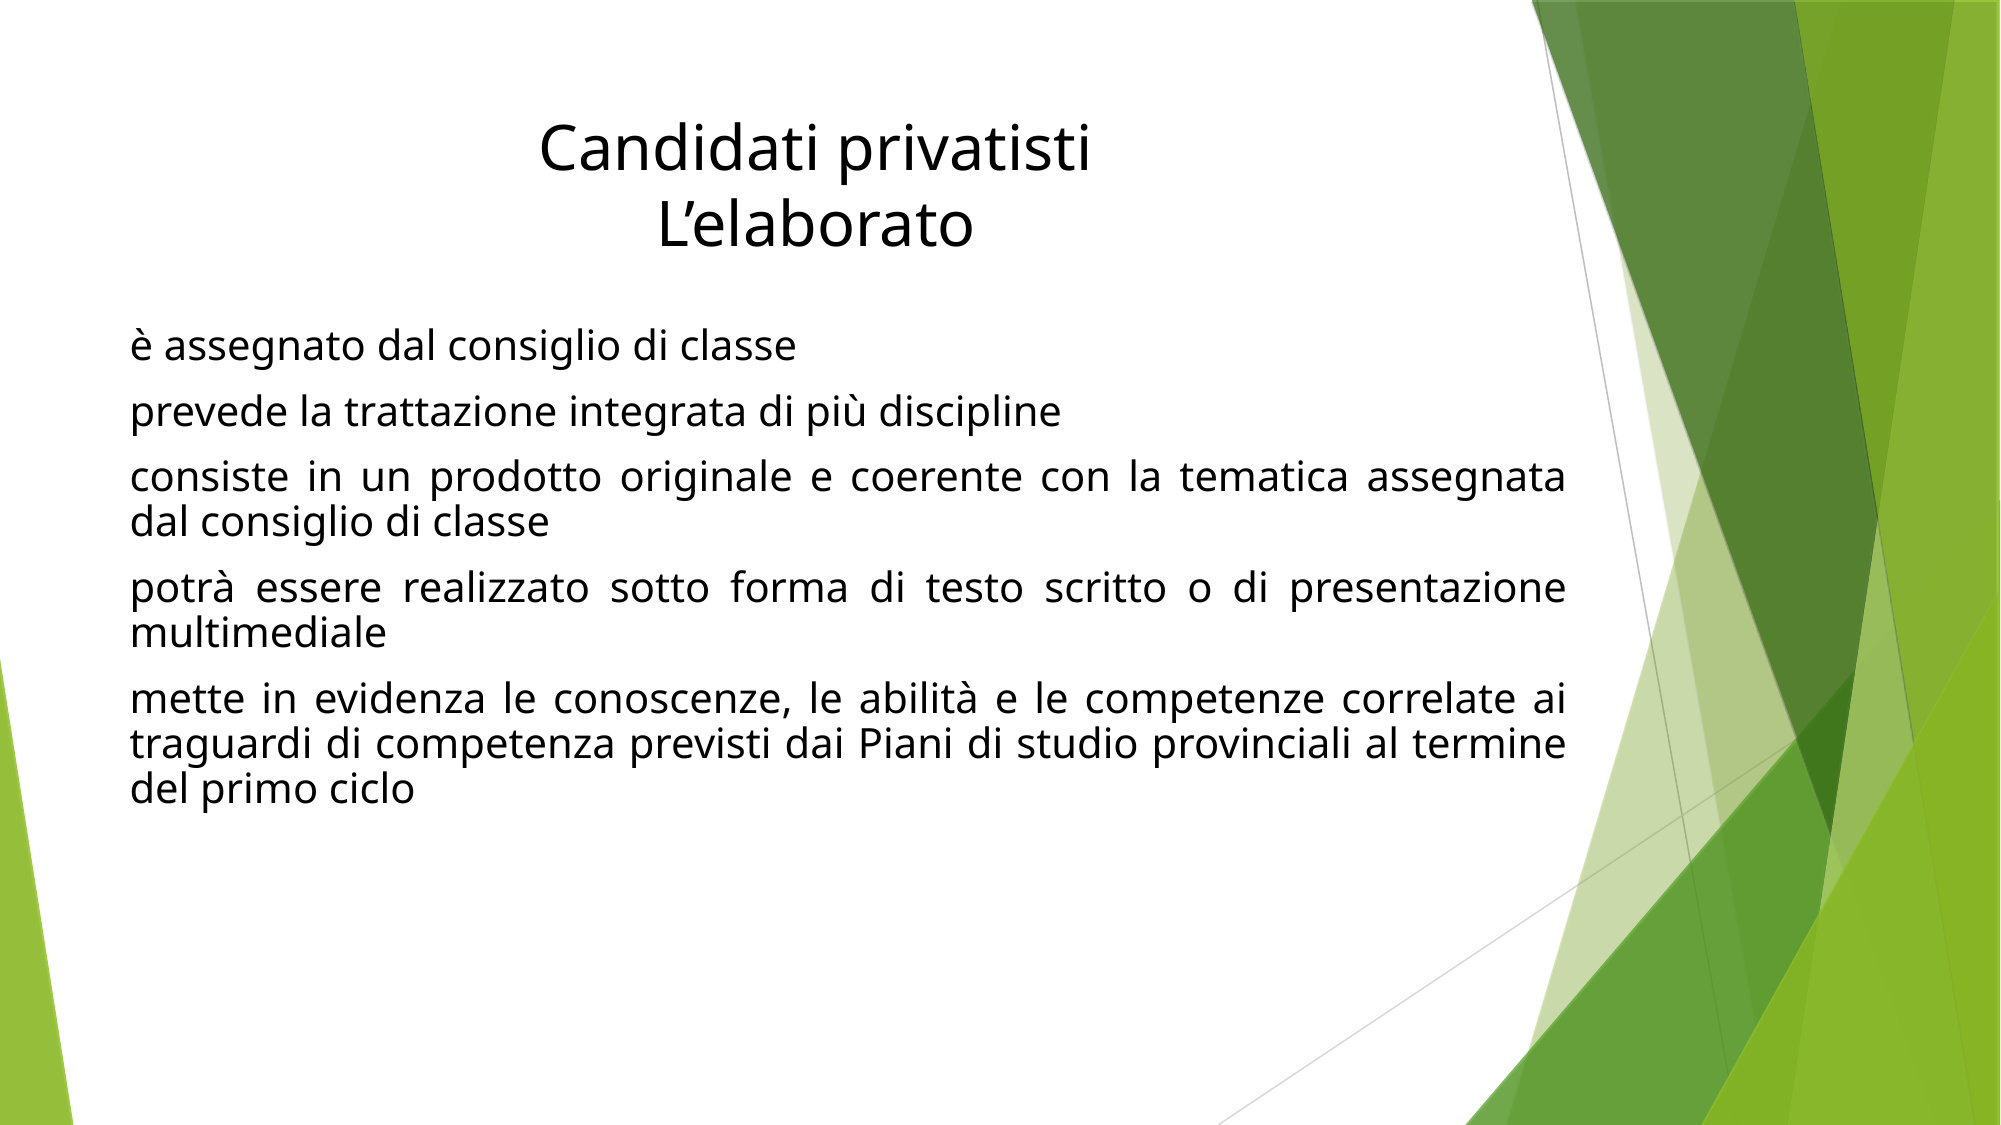

# Candidati privatisti L’elaborato
è assegnato dal consiglio di classe
prevede la trattazione integrata di più discipline
consiste in un prodotto originale e coerente con la tematica assegnata dal consiglio di classe
potrà essere realizzato sotto forma di testo scritto o di presentazione multimediale
mette in evidenza le conoscenze, le abilità e le competenze correlate ai traguardi di competenza previsti dai Piani di studio provinciali al termine del primo ciclo